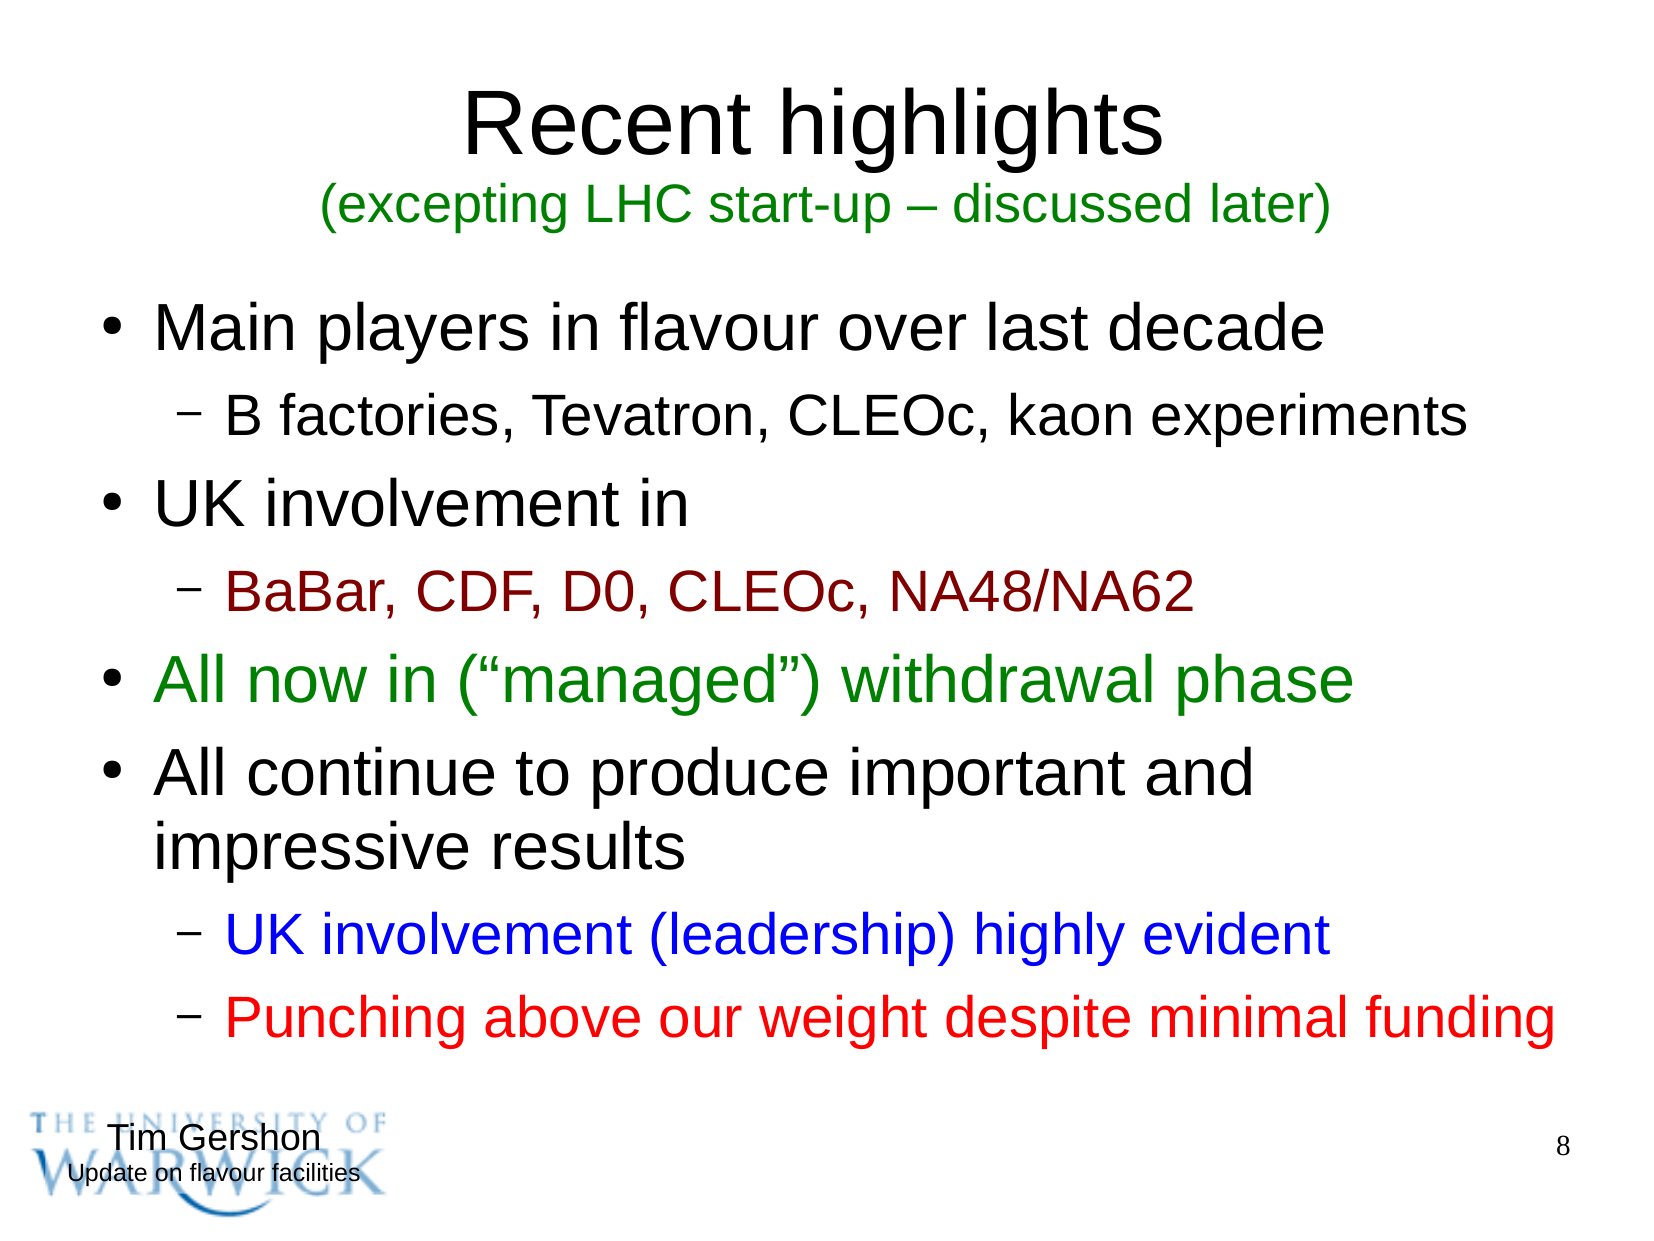

# Recent highlights (excepting LHC start-up – discussed later)
Main players in flavour over last decade
B factories, Tevatron, CLEOc, kaon experiments
UK involvement in
BaBar, CDF, D0, CLEOc, NA48/NA62
All now in (“managed”) withdrawal phase
All continue to produce important and impressive results
UK involvement (leadership) highly evident
Punching above our weight despite minimal funding
Tim Gershon
Update on flavour facilities
8